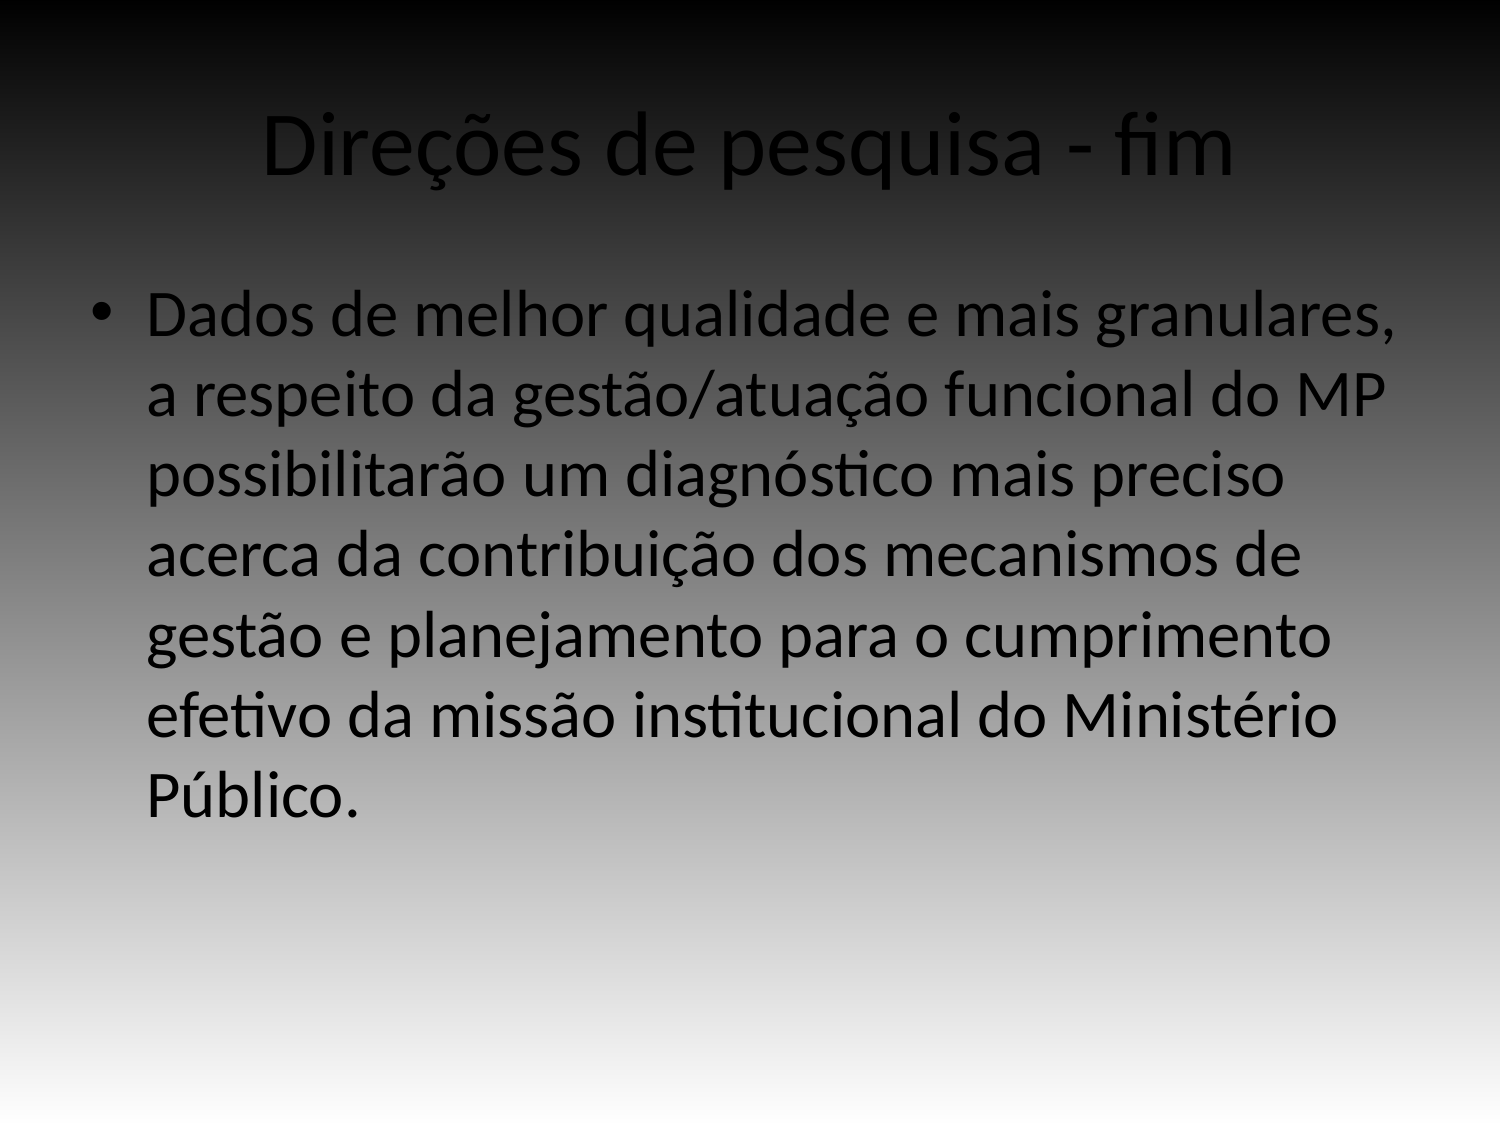

# Direções de pesquisa - fim
Dados de melhor qualidade e mais granulares, a respeito da gestão/atuação funcional do MP possibilitarão um diagnóstico mais preciso acerca da contribuição dos mecanismos de gestão e planejamento para o cumprimento efetivo da missão institucional do Ministério Público.